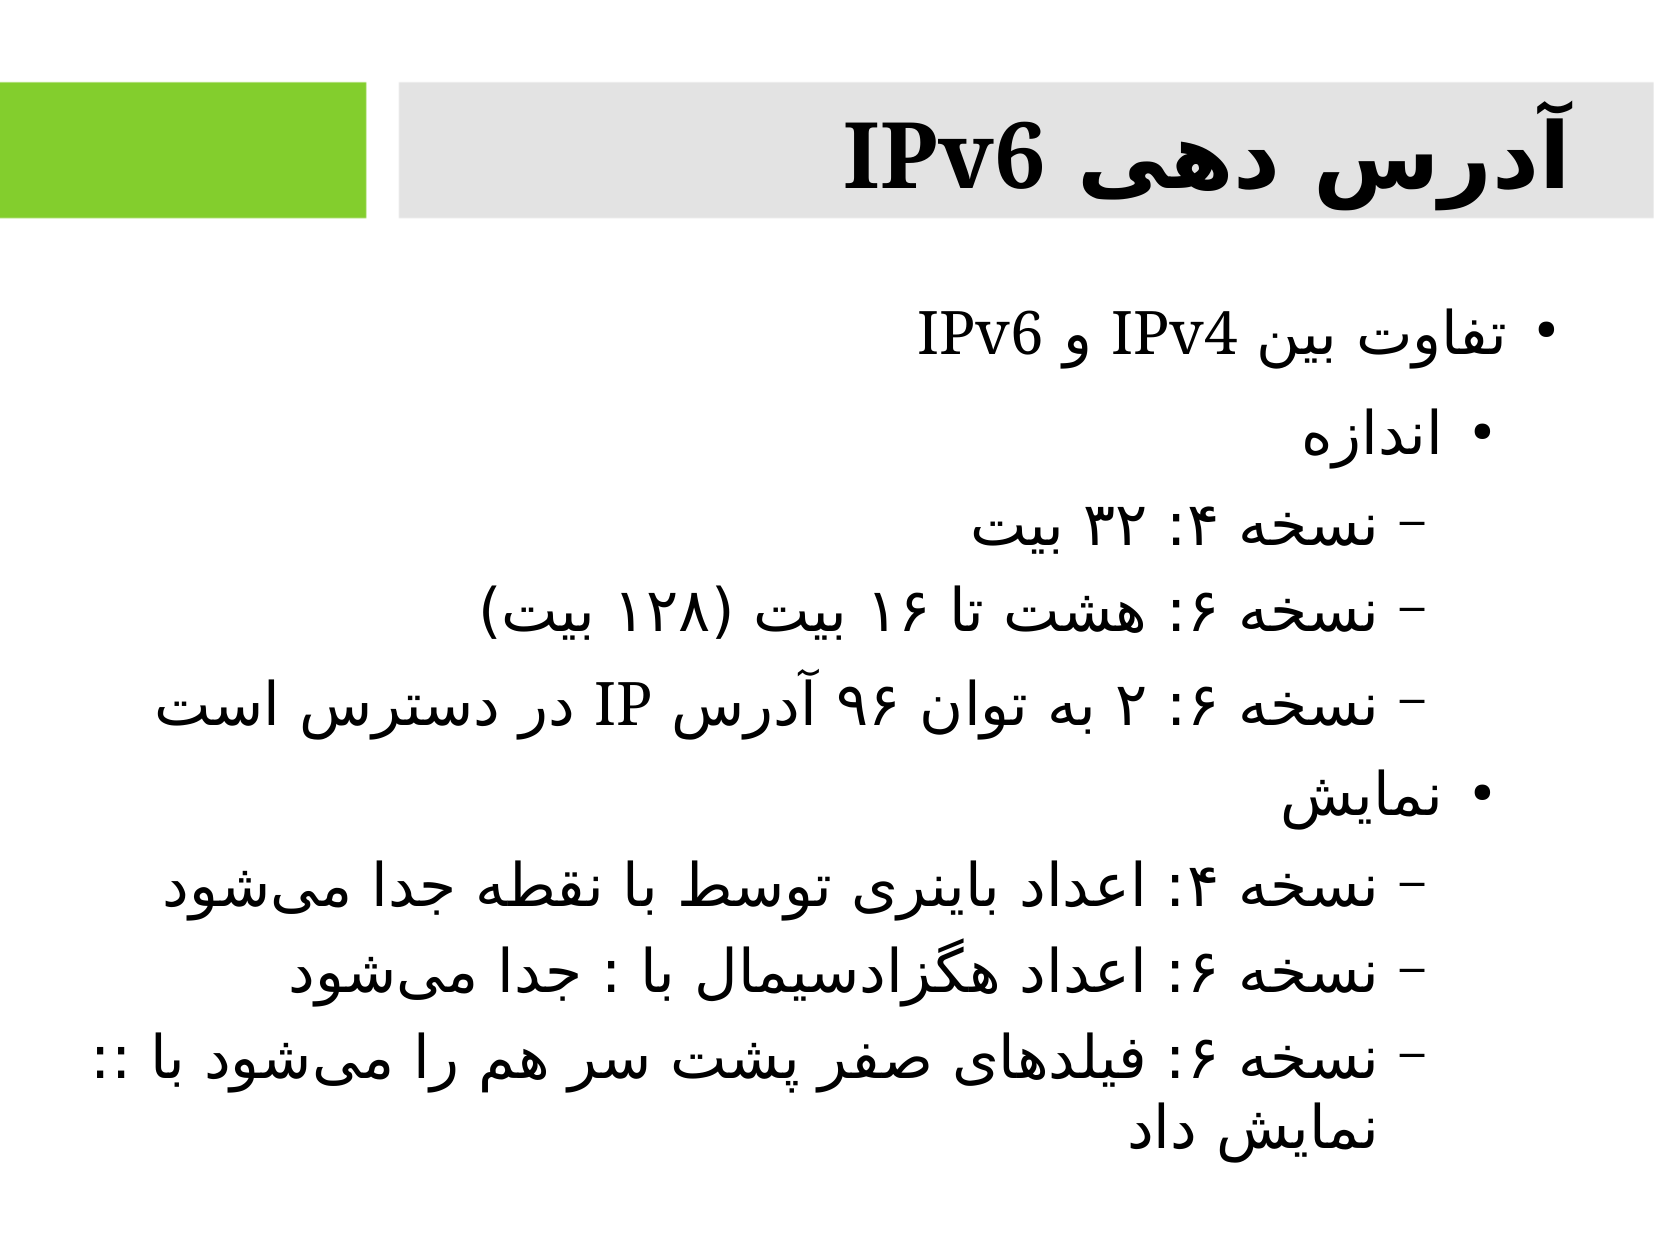

# آدرس دهی IPv6
تفاوت بین IPv4 و IPv6
اندازه
نسخه ۴: ۳۲ بیت
نسخه ۶: هشت تا ۱۶ بیت (۱۲۸ بیت)
نسخه ۶: ۲ به توان ۹۶ آدرس IP در دسترس است
نمایش
نسخه ۴: اعداد باینری توسط با نقطه جدا می‌شود
نسخه ۶: اعداد هگزادسیمال با : جدا می‌شود
نسخه ۶: فیلدهای صفر پشت سر هم را می‌شود با :: نمایش داد